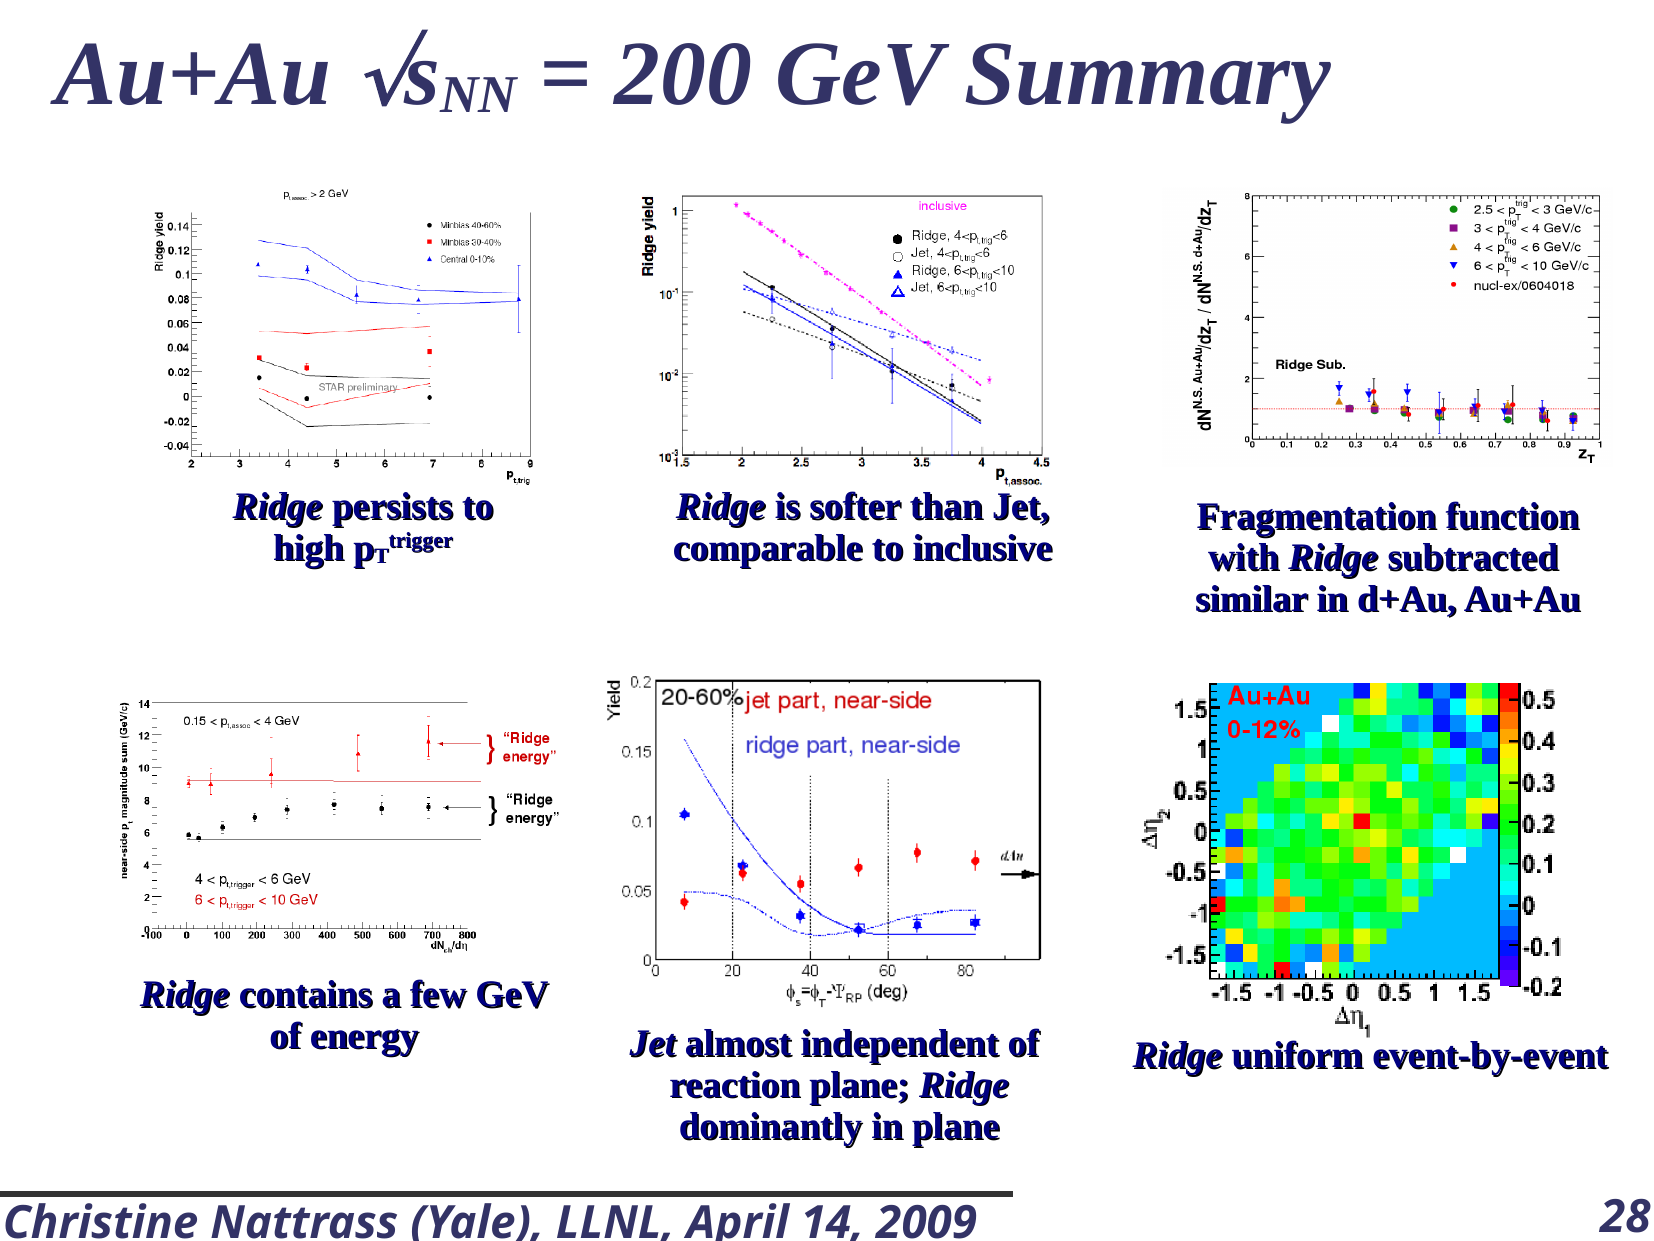

# Au+Au sNN = 200 GeV Summary
Ridge is softer than Jet, comparable to inclusive
Ridge persists to high pTtrigger
Fragmentation function with Ridge subtracted
similar in d+Au, Au+Au
Ridge contains a few GeV of energy
Jet almost independent of reaction plane; Ridge dominantly in plane
Ridge uniform event-by-event